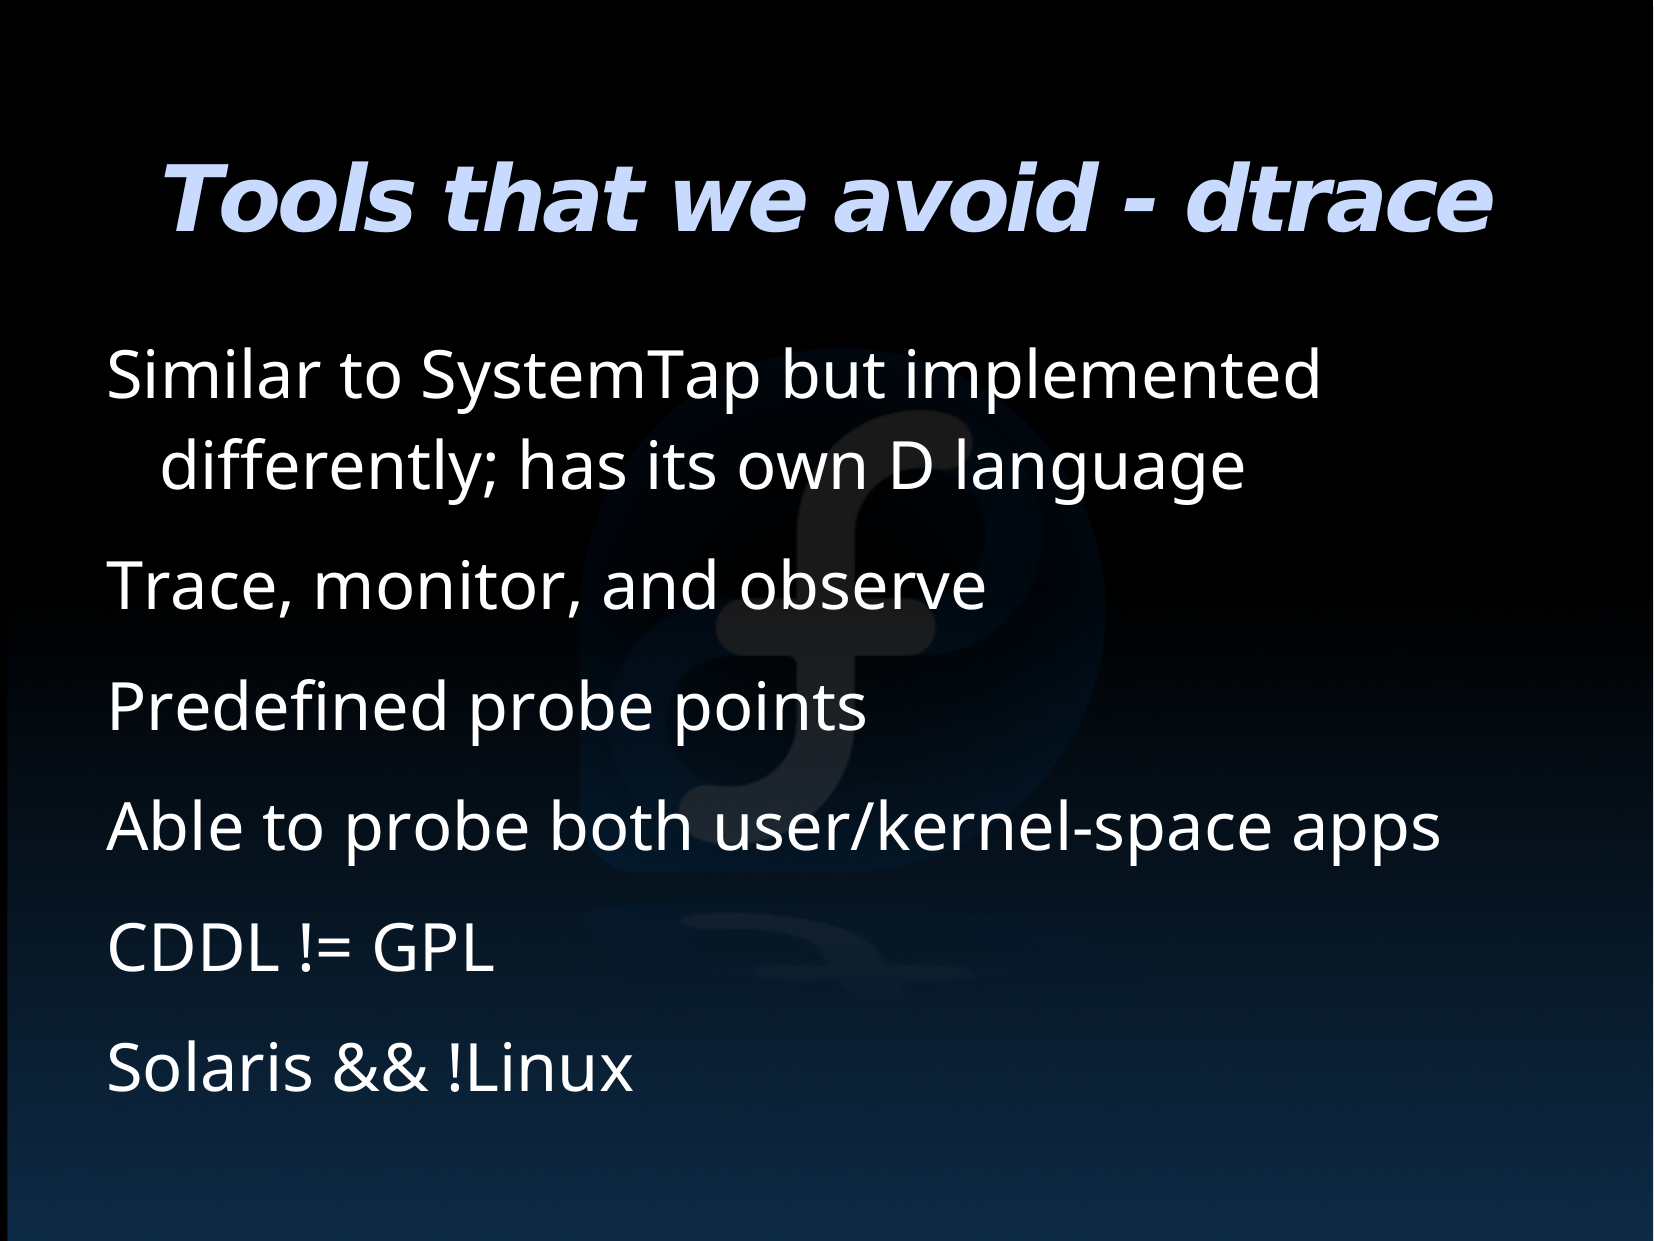

# Tools that we avoid - dtrace
Similar to SystemTap but implemented differently; has its own D language
Trace, monitor, and observe
Predefined probe points
Able to probe both user/kernel-space apps
CDDL != GPL
Solaris && !Linux